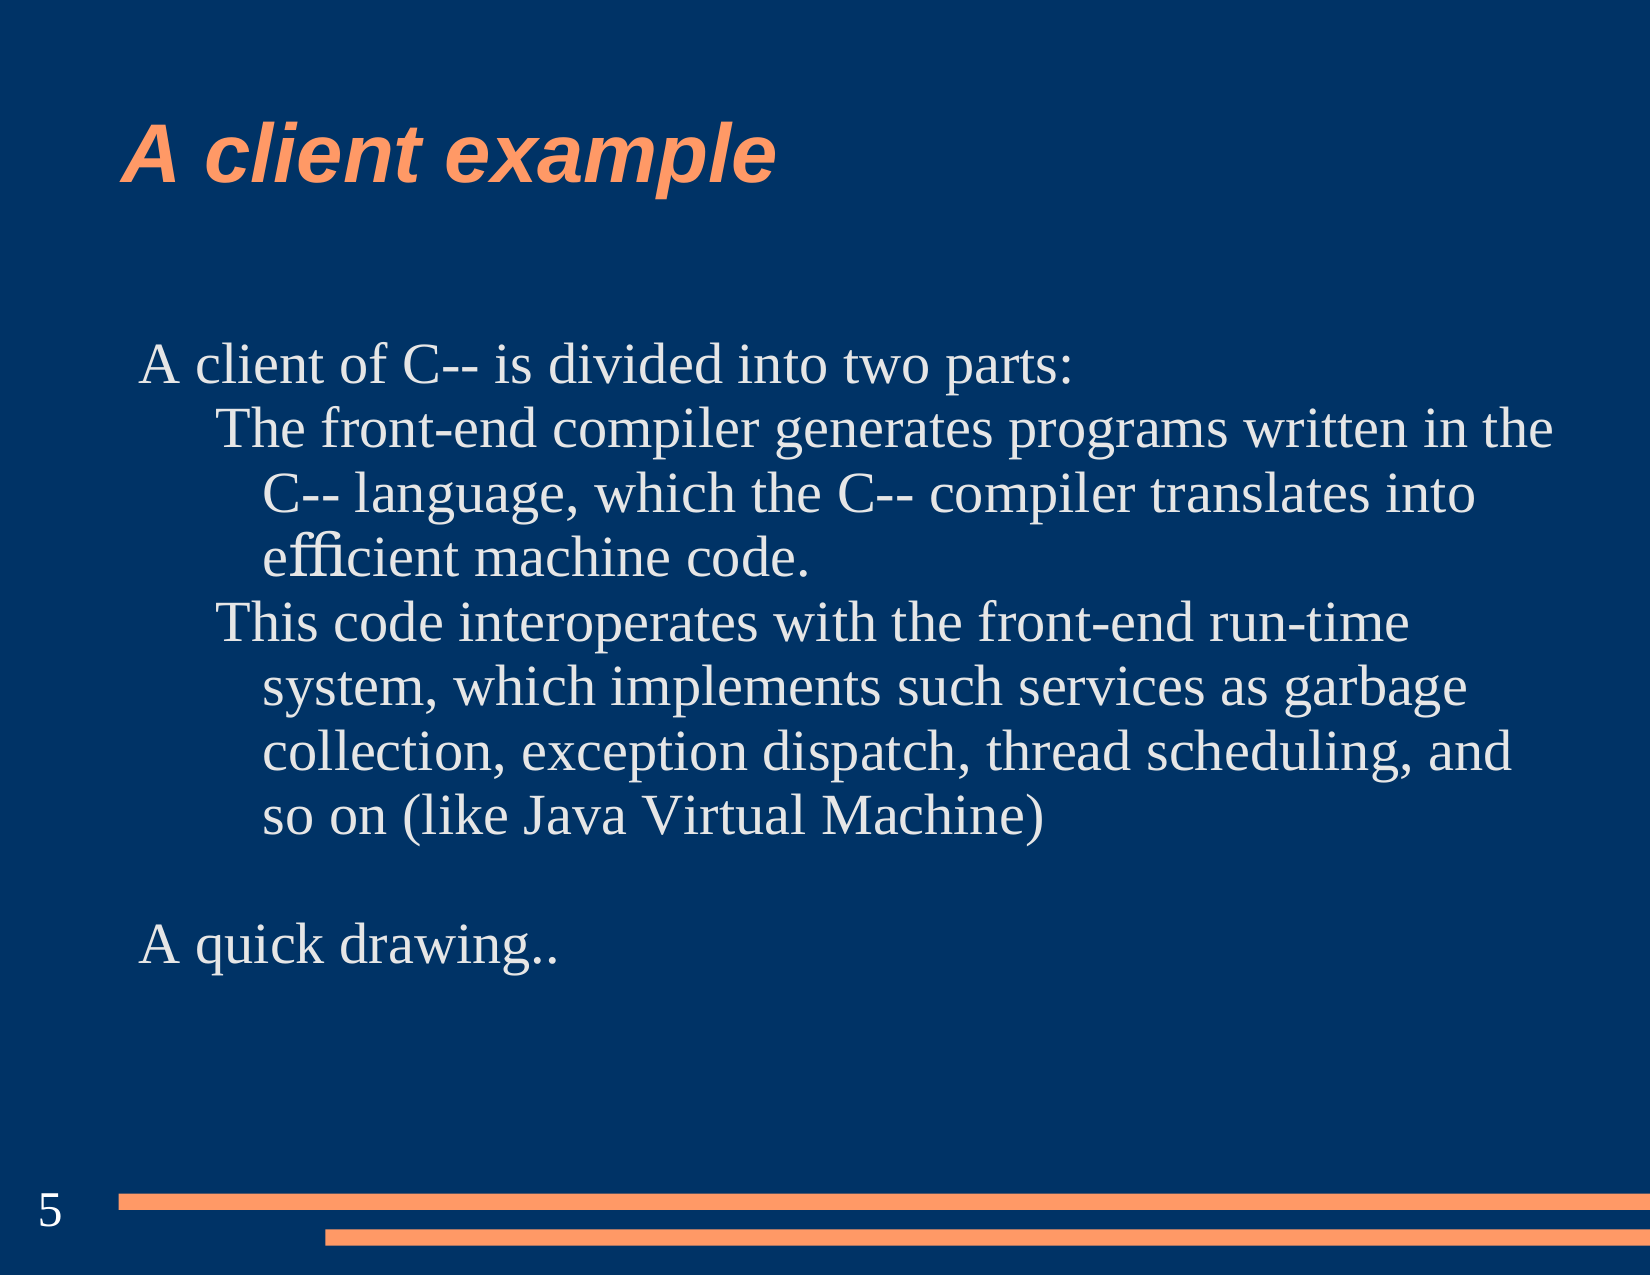

# A client example
A client of C-- is divided into two parts:
The front-end compiler generates programs written in the C-- language, which the C-- compiler translates into eﬃcient machine code.
This code interoperates with the front-end run-time system, which implements such services as garbage collection, exception dispatch, thread scheduling, and so on (like Java Virtual Machine)
A quick drawing..
5